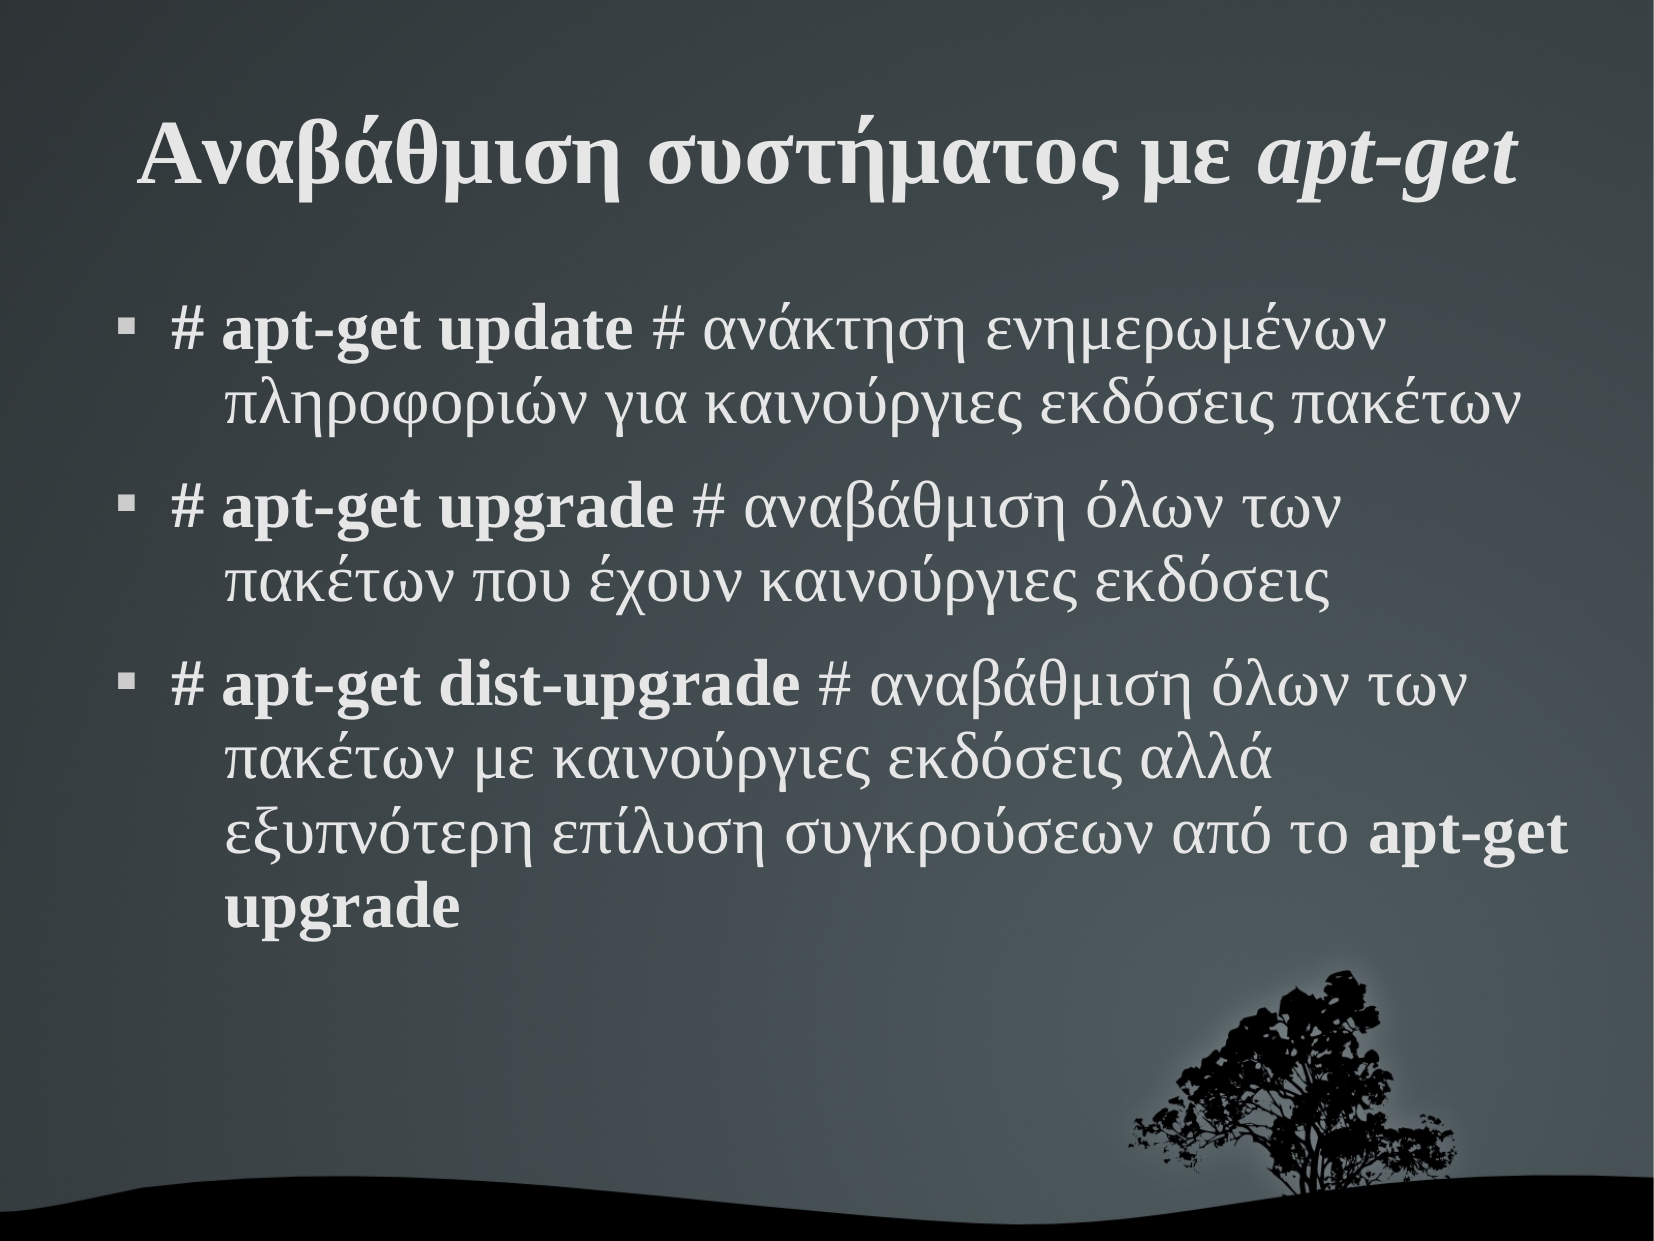

# Αναβάθμιση συστήματος με apt-get
# apt-get update # ανάκτηση ενημερωμένων πληροφοριών για καινούργιες εκδόσεις πακέτων
# apt-get upgrade # αναβάθμιση όλων των πακέτων που έχουν καινούργιες εκδόσεις
# apt-get dist-upgrade # αναβάθμιση όλων των πακέτων με καινούργιες εκδόσεις αλλά εξυπνότερη επίλυση συγκρούσεων από το apt-get upgrade